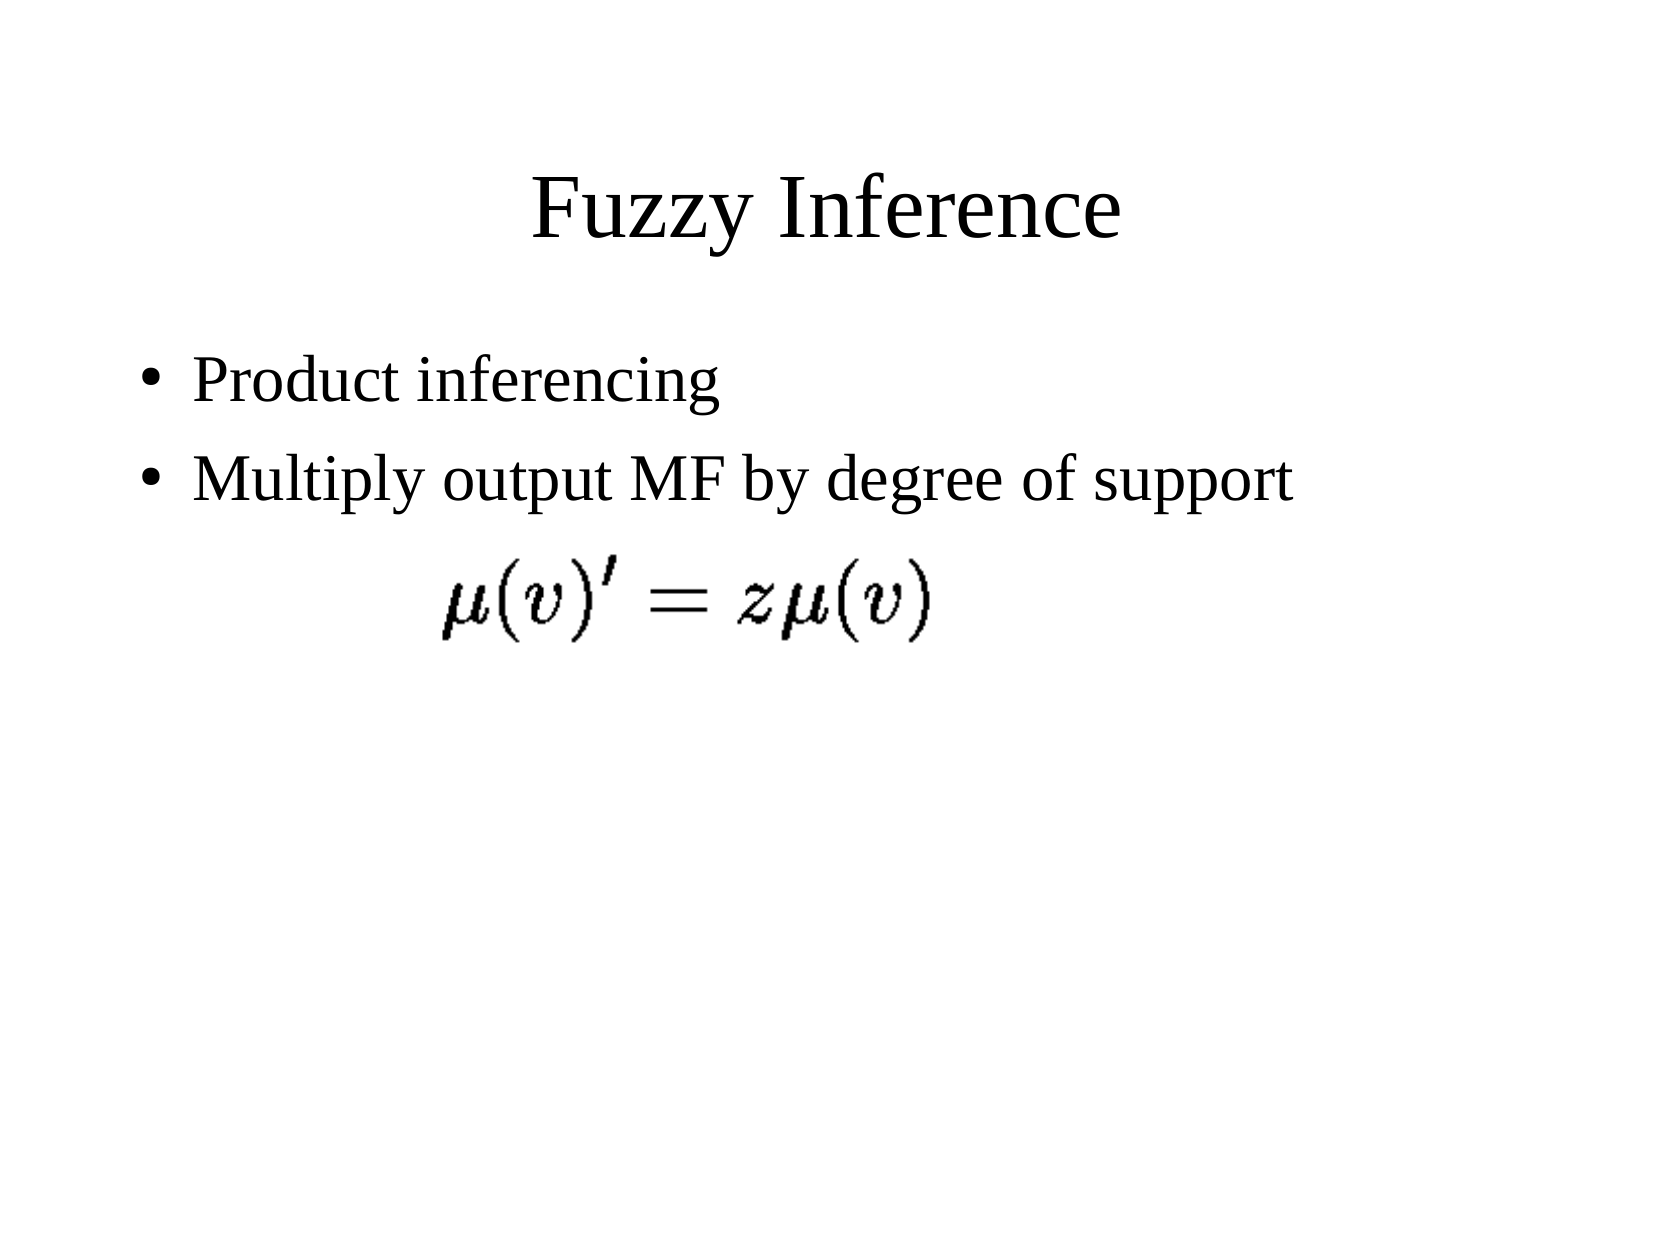

# Fuzzy Inference
Product inferencing
Multiply output MF by degree of support